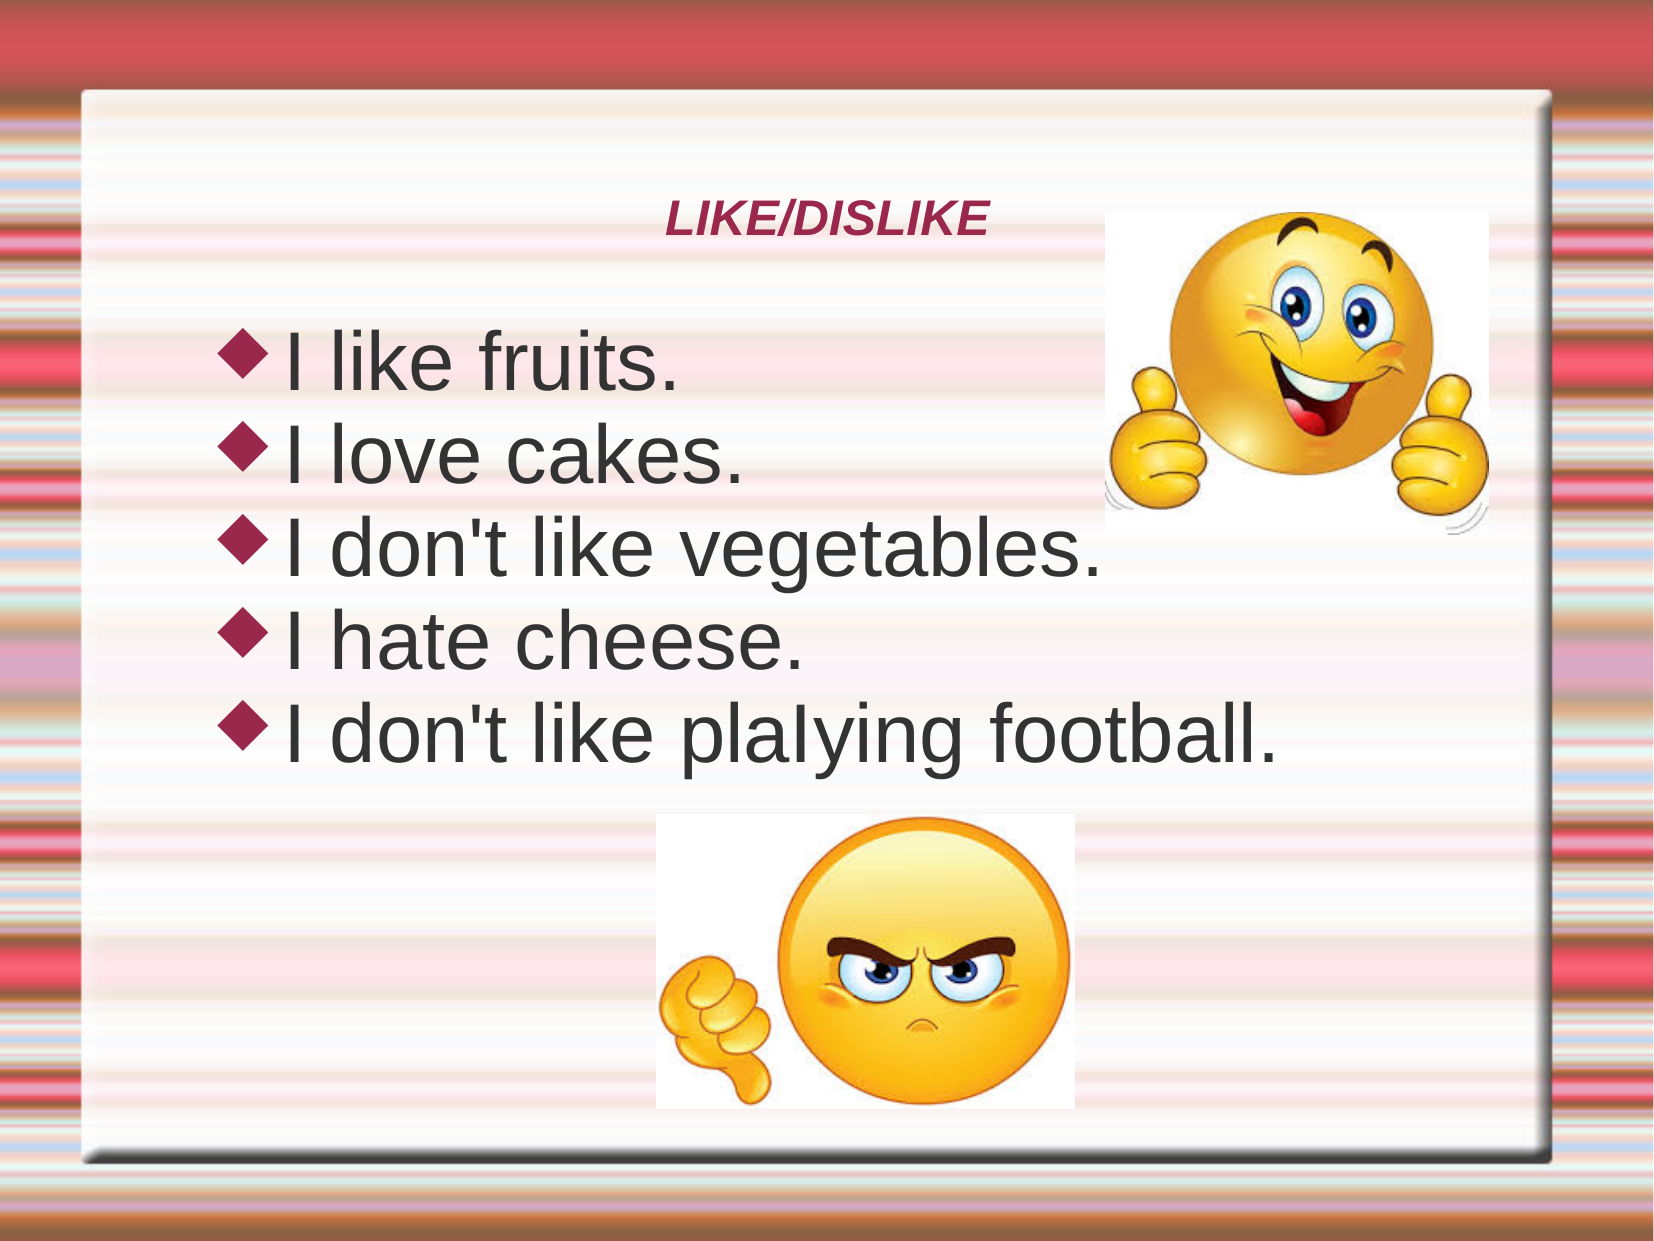

# LIKE/DISLIKE
I like fruits.
I love cakes.
I don't like vegetables.
I hate cheese.
I don't like plaIying football.